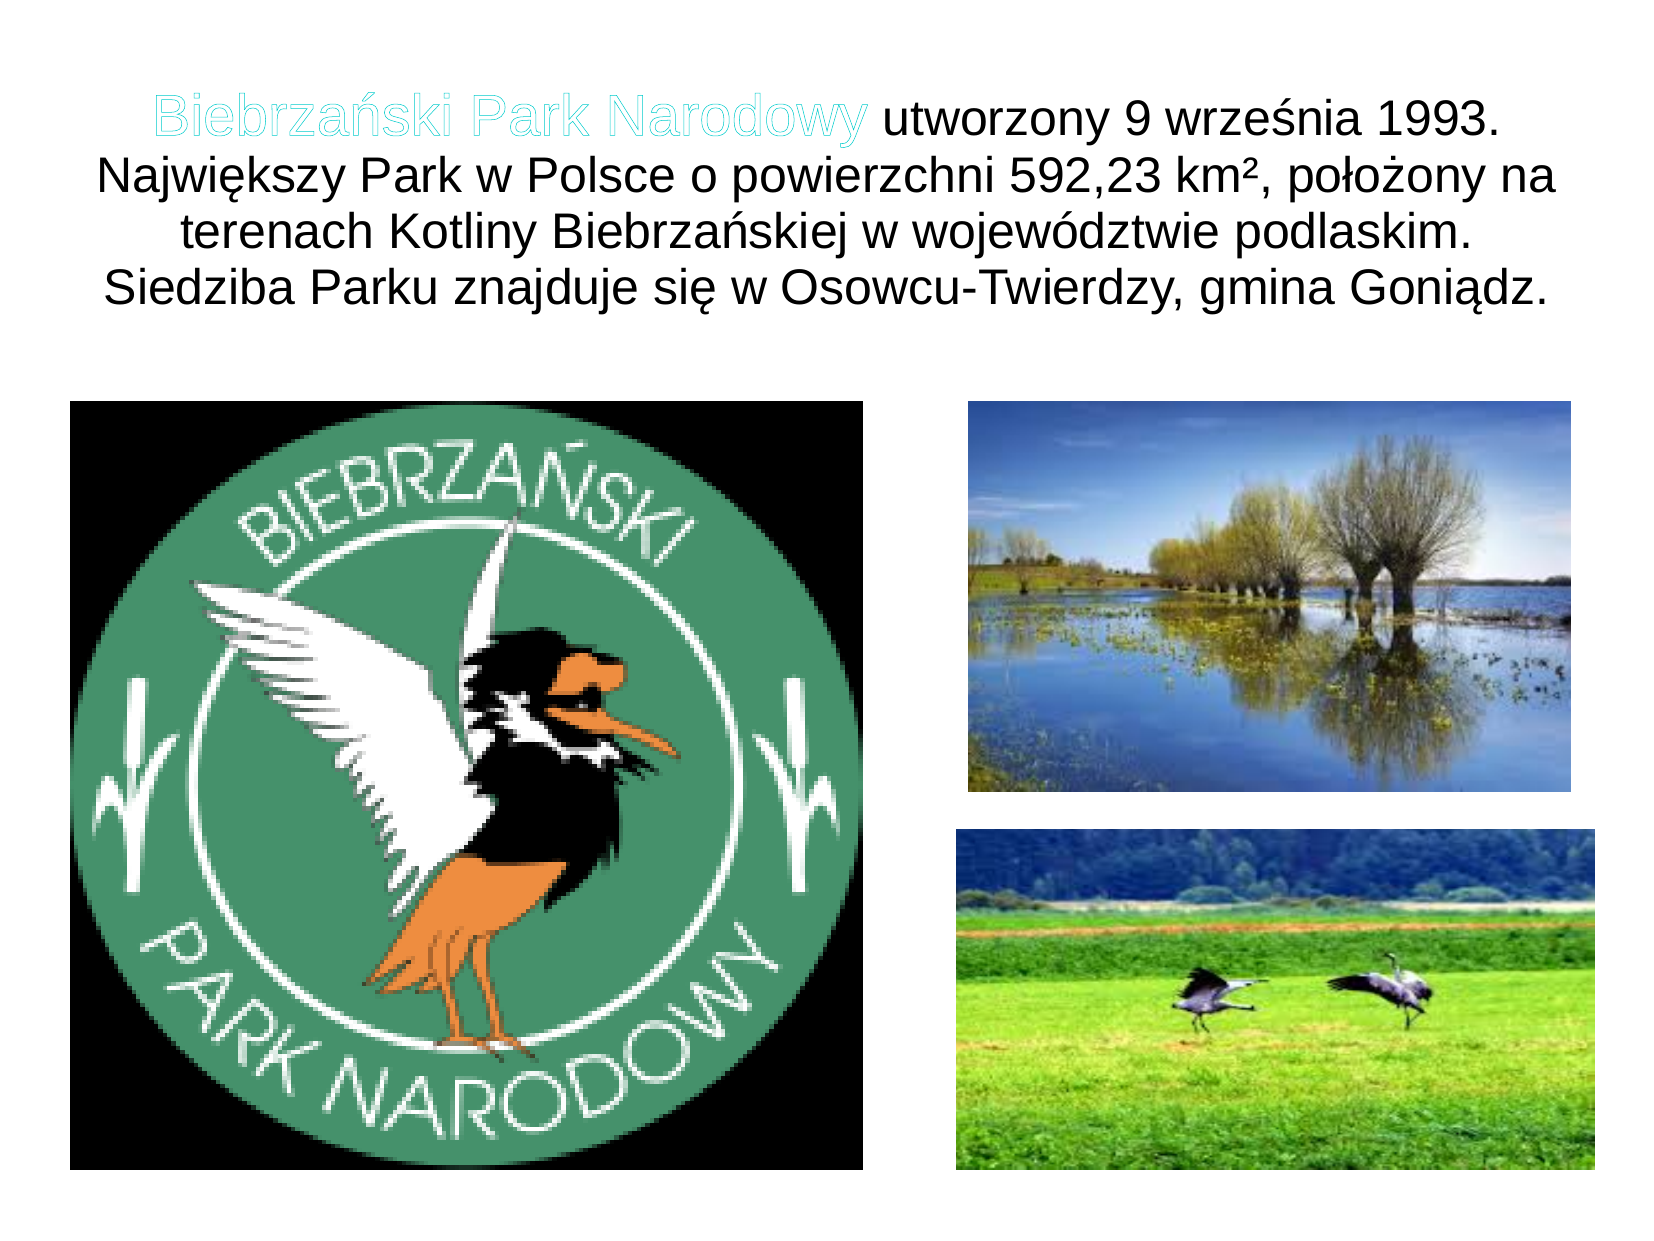

# Biebrzański Park Narodowy utworzony 9 września 1993. Największy Park w Polsce o powierzchni 592,23 km², położony na terenach Kotliny Biebrzańskiej w województwie podlaskim. Siedziba Parku znajduje się w Osowcu-Twierdzy, gmina Goniądz.